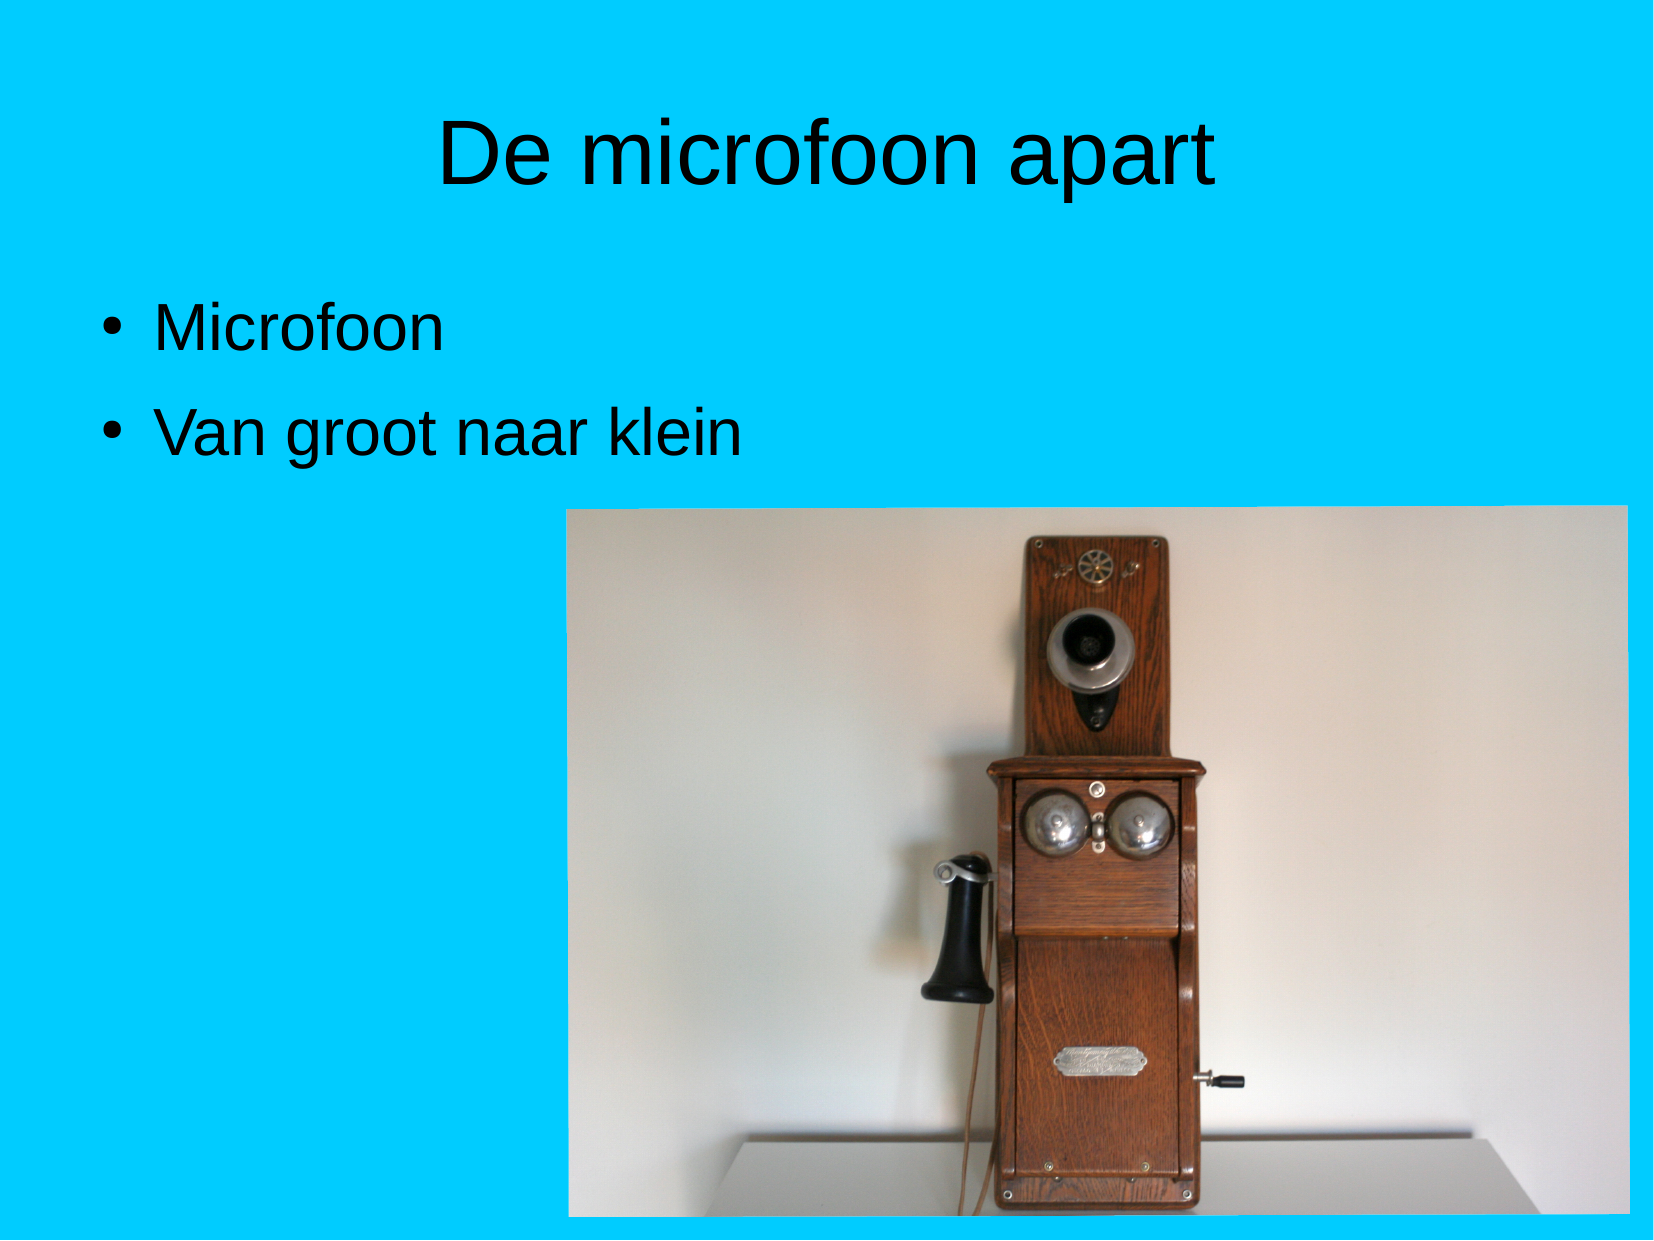

# De microfoon apart
Microfoon
Van groot naar klein